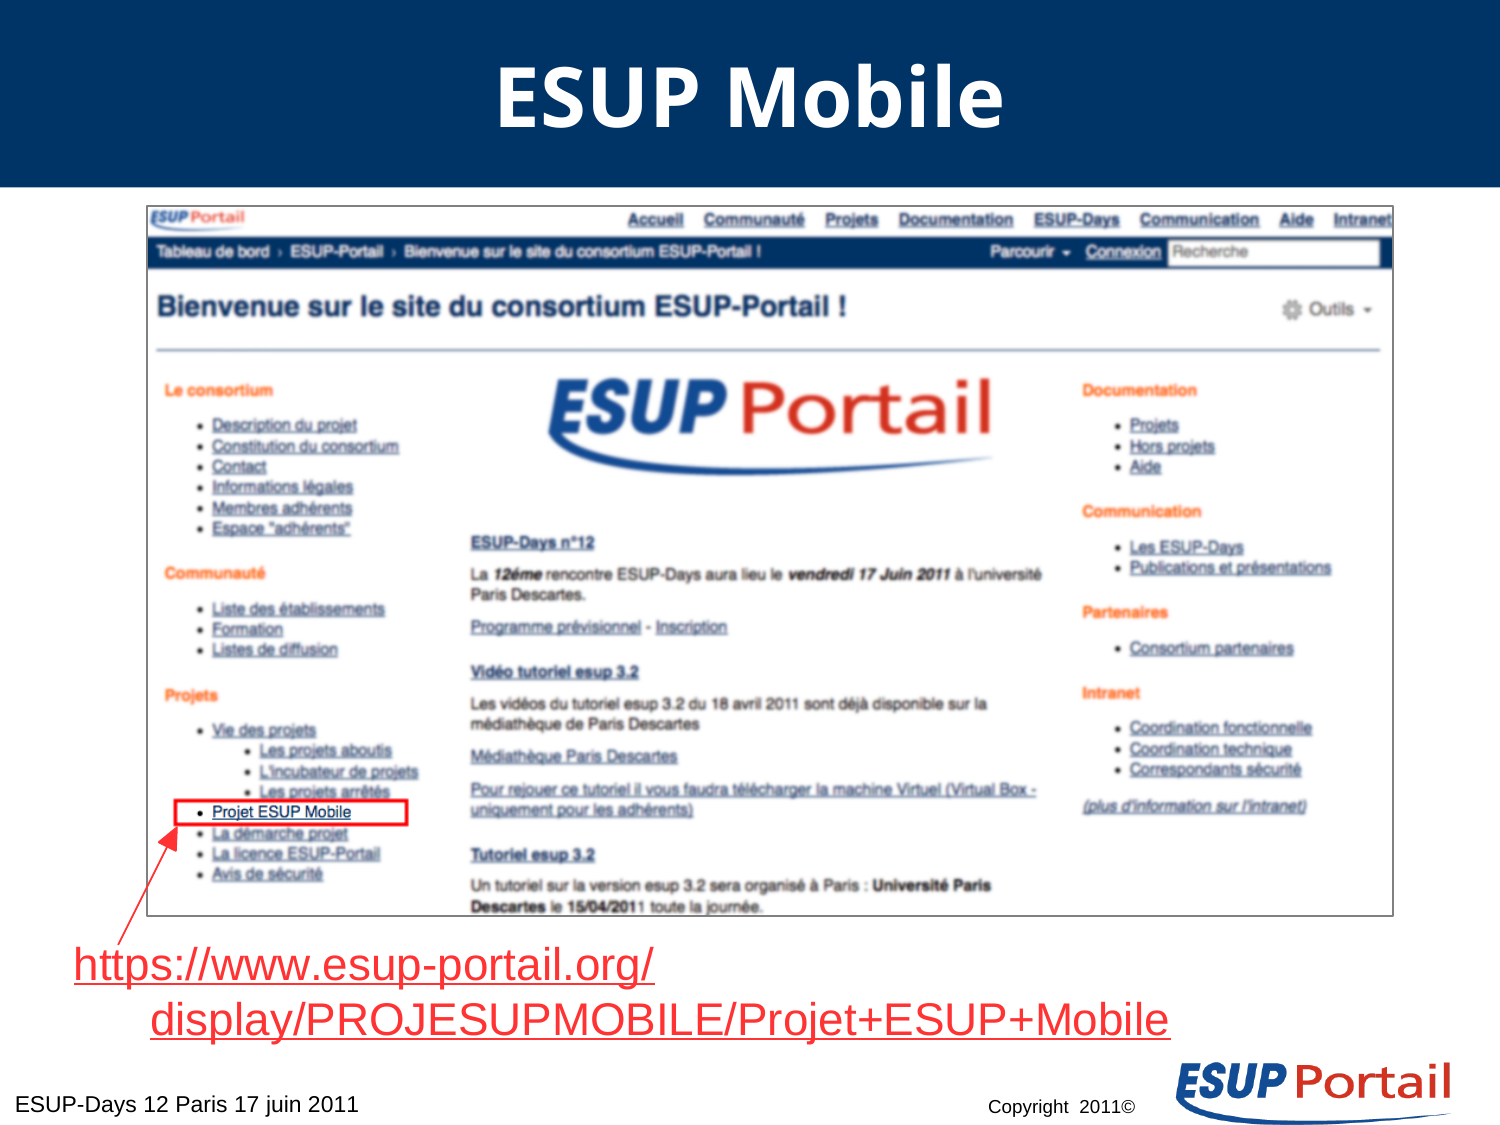

ESUP Mobile
https://www.esup-portail.org/
 display/PROJESUPMOBILE/Projet+ESUP+Mobile
ESUP-Days 12 Paris 17 juin 2011